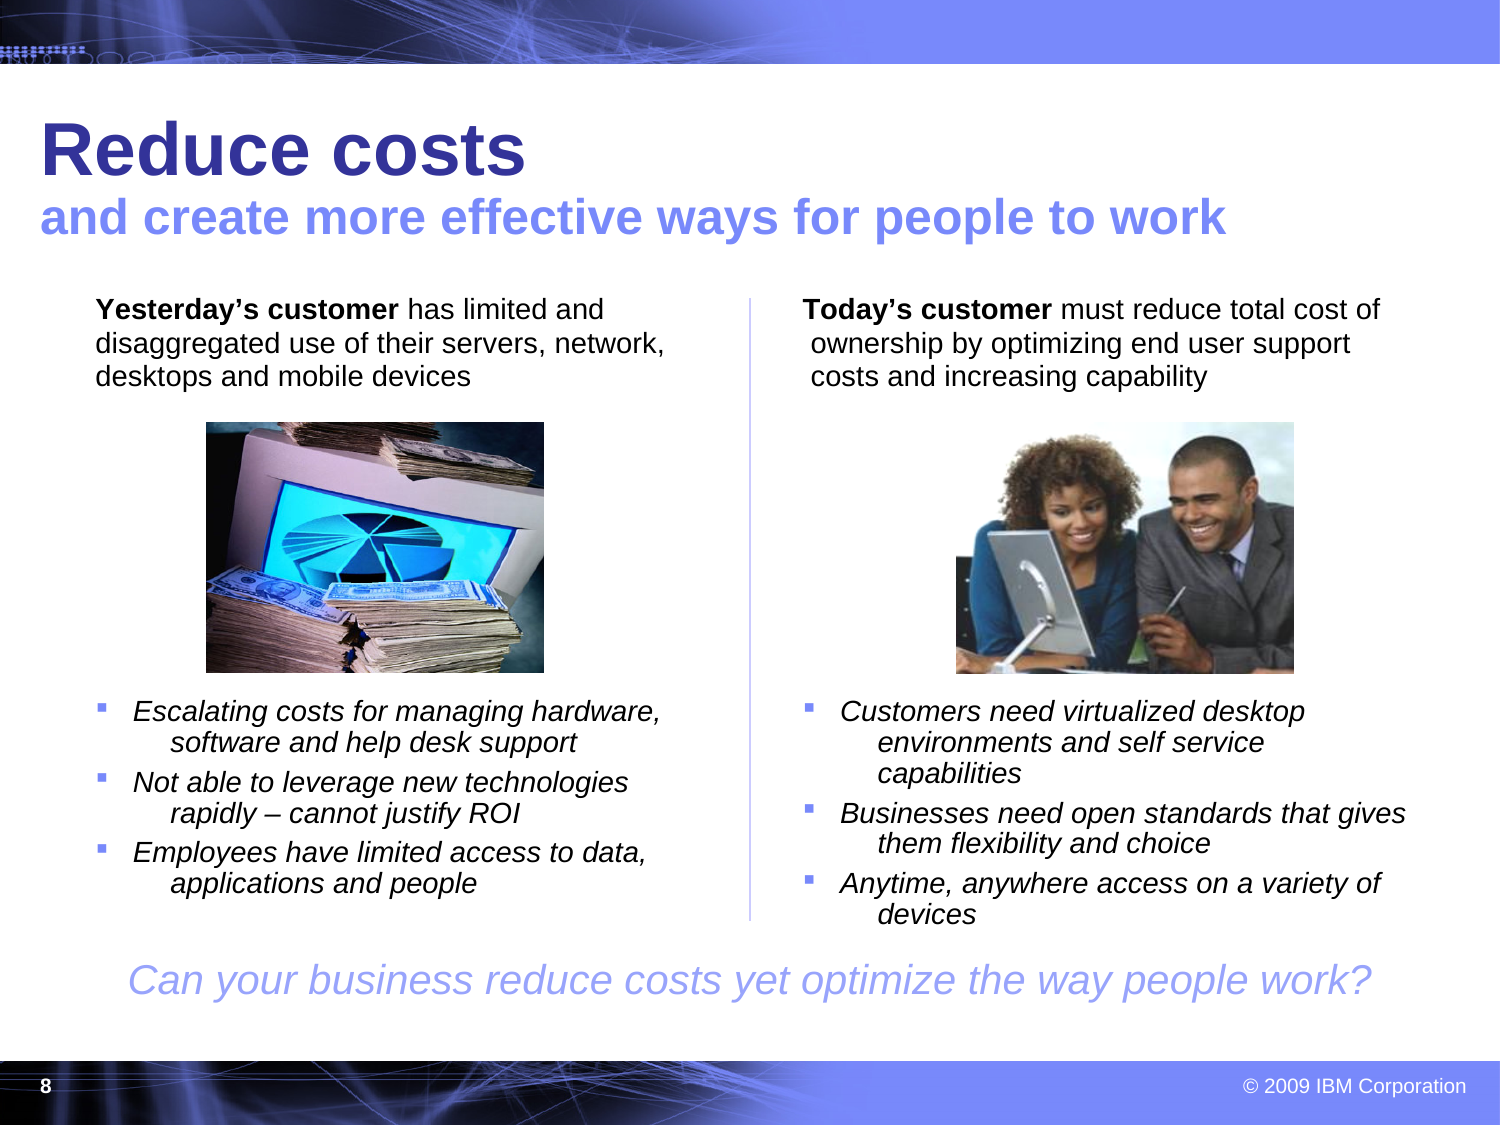

# Reduce costs and create more effective ways for people to work
Yesterday’s customer has limited and disaggregated use of their servers, network, desktops and mobile devices
Today’s customer must reduce total cost of
 ownership by optimizing end user support
 costs and increasing capability
Escalating costs for managing hardware, software and help desk support
Not able to leverage new technologies rapidly – cannot justify ROI
Employees have limited access to data, applications and people
Customers need virtualized desktop environments and self service capabilities
Businesses need open standards that gives them flexibility and choice
Anytime, anywhere access on a variety of devices
Can your business reduce costs yet optimize the way people work?
8